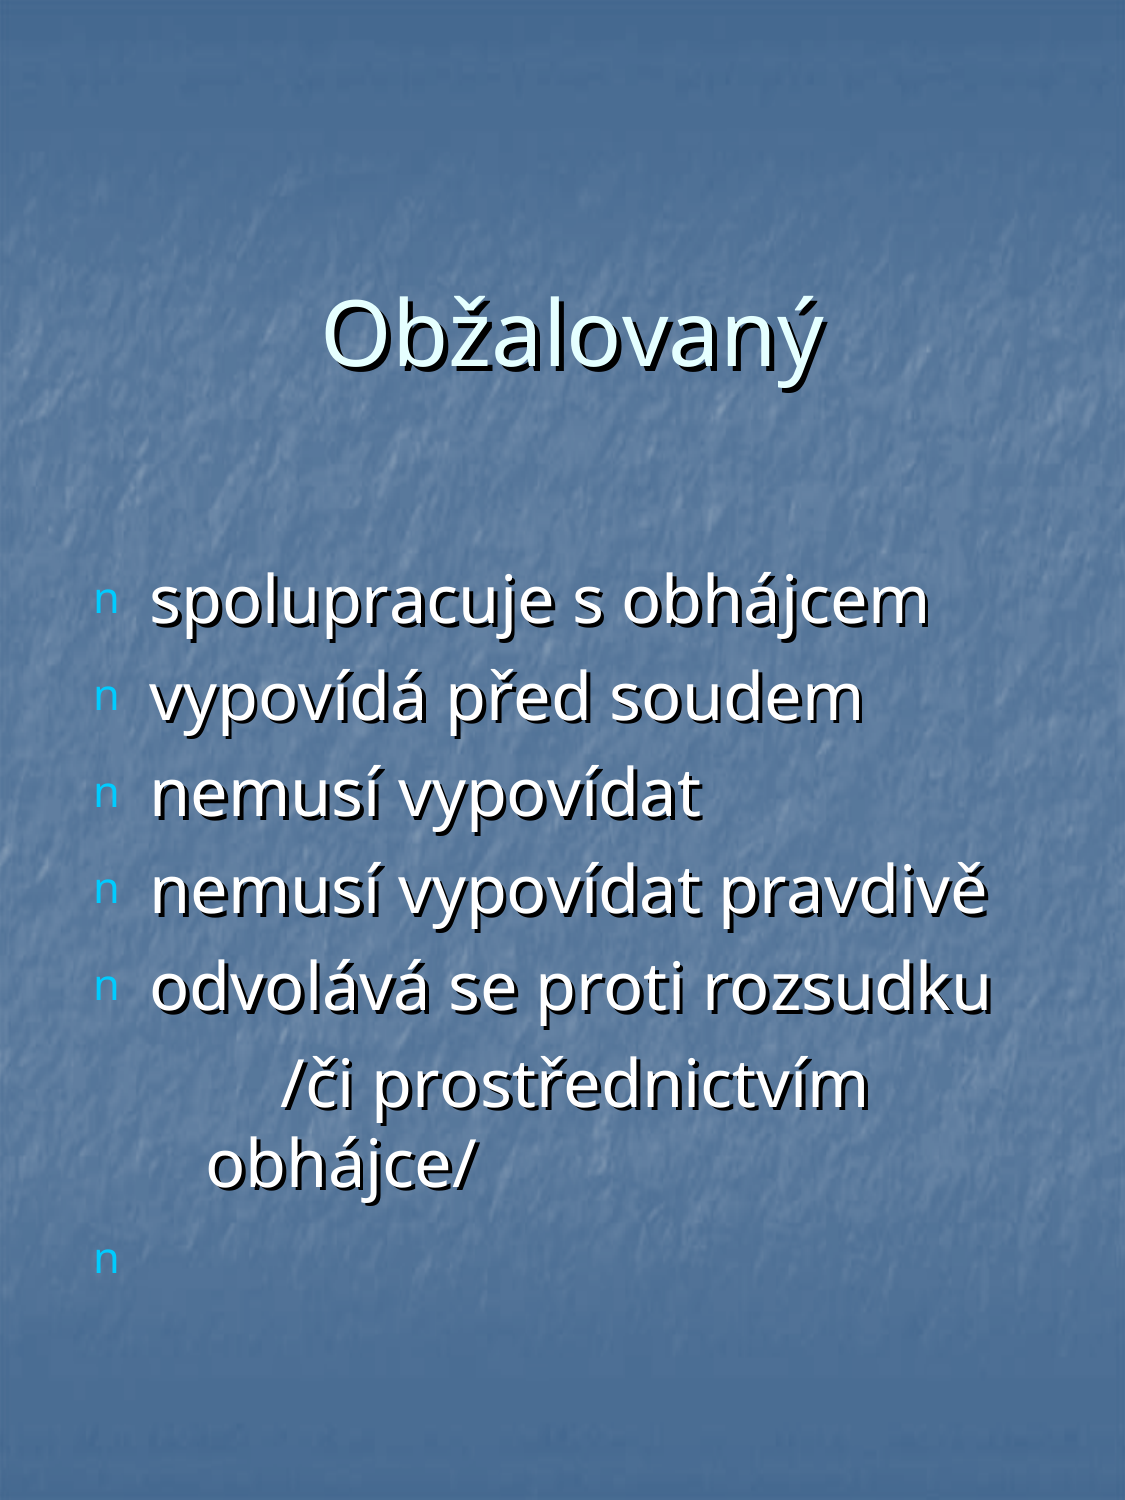

# Obžalovaný
spolupracuje s obhájcem
vypovídá před soudem
nemusí vypovídat
nemusí vypovídat pravdivě
odvolává se proti rozsudku
	/či prostřednictvím obhájce/